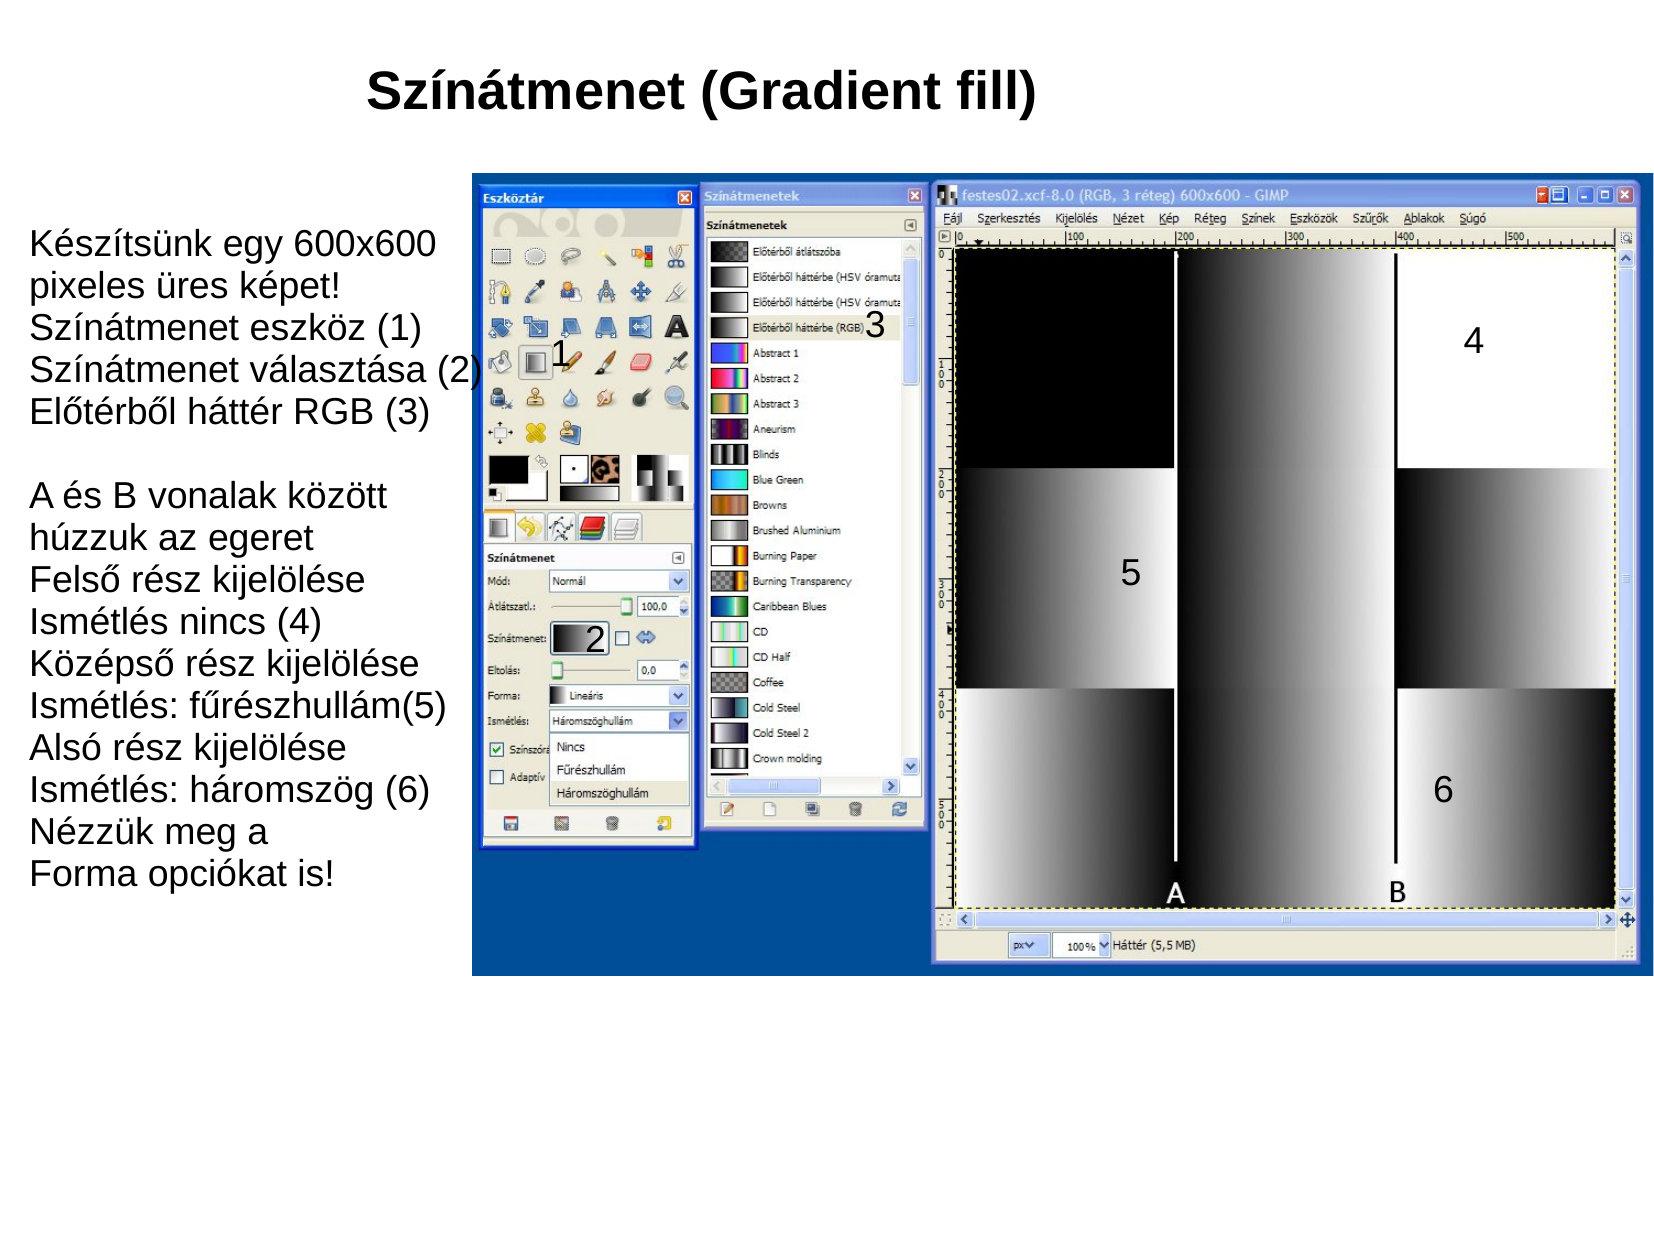

Színátmenet (Gradient fill)
Készítsünk egy 600x600
pixeles üres képet!
Színátmenet eszköz (1)
Színátmenet választása (2)
Előtérből háttér RGB (3)
A és B vonalak között
húzzuk az egeret
Felső rész kijelölése
Ismétlés nincs (4)
Középső rész kijelölése
Ismétlés: fűrészhullám(5)
Alsó rész kijelölése
Ismétlés: háromszög (6)
Nézzük meg a
Forma opciókat is!
3
4
1
5
2
6